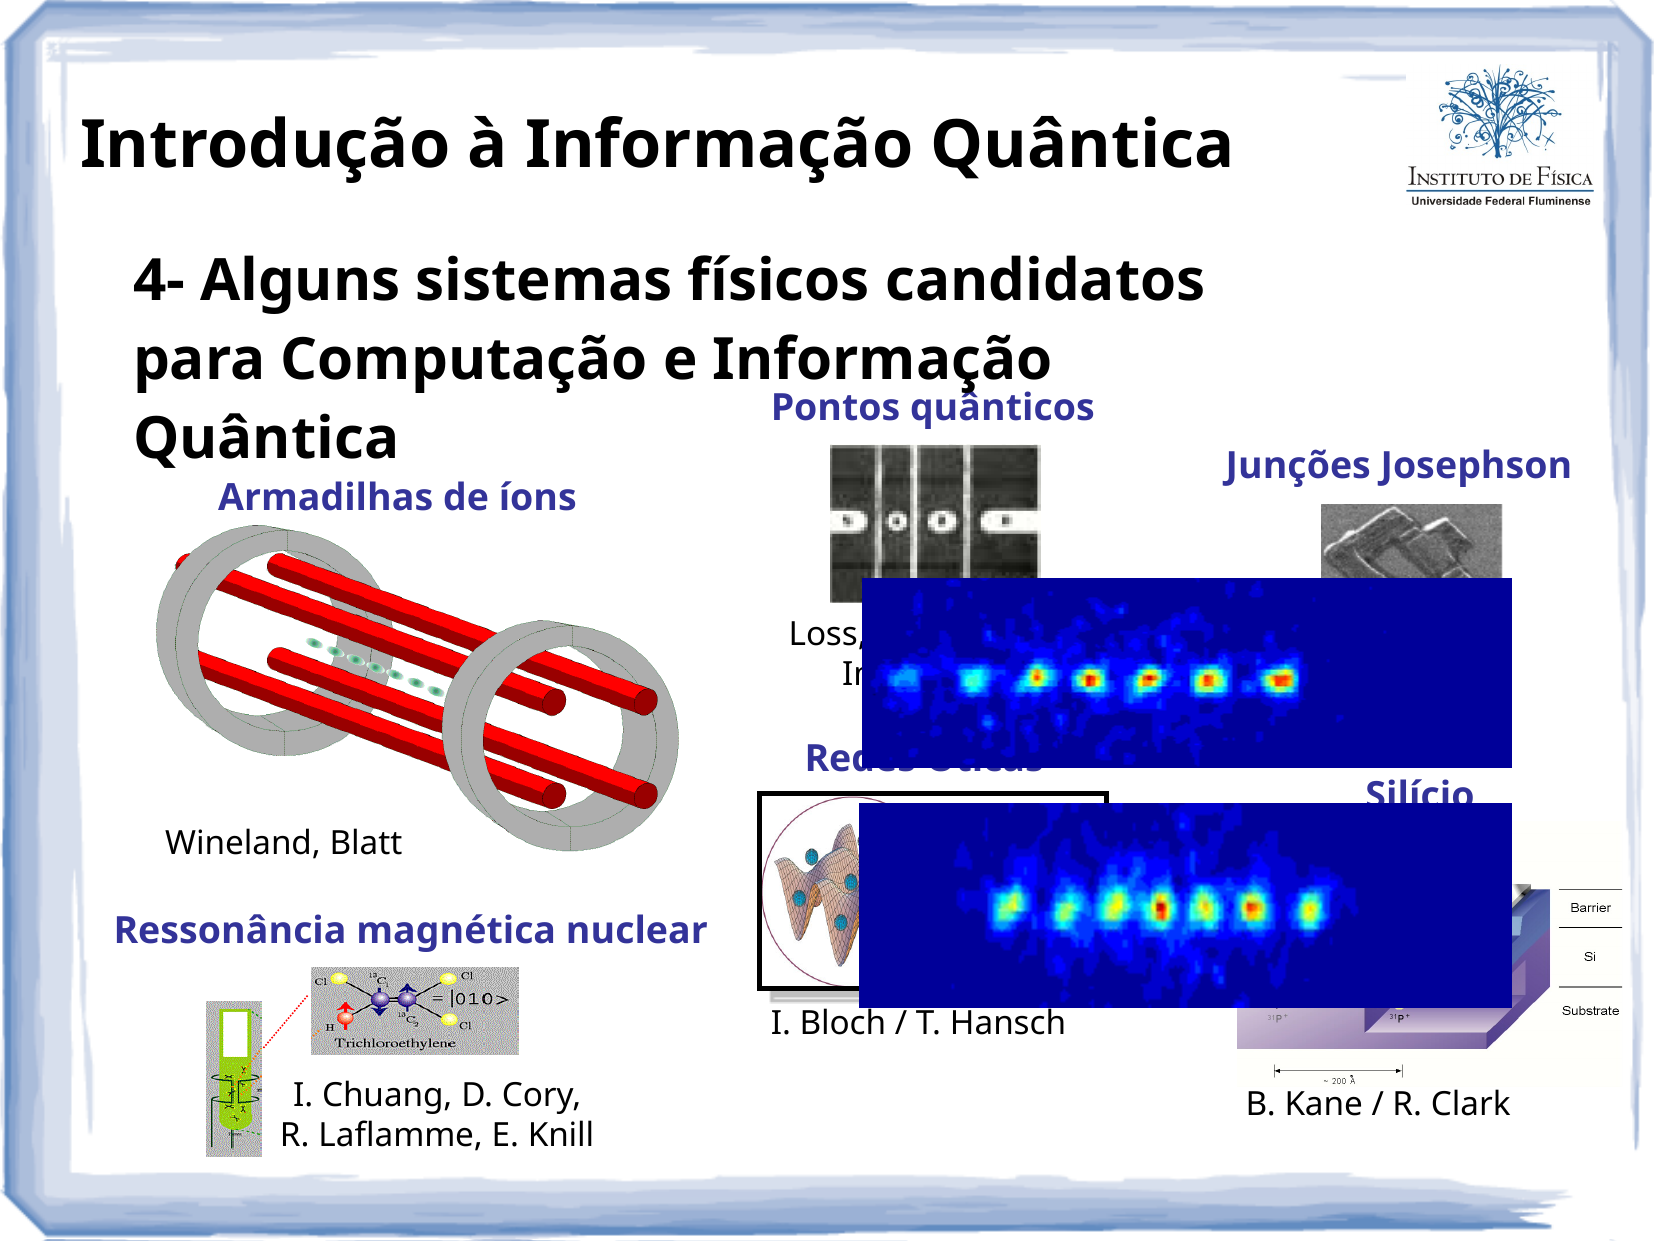

Introdução à Informação Quântica
4- Alguns sistemas físicos candidatos para Computação e Informação Quântica
Pontos quânticos
Junções Josephson
Armadilhas de íons
Loss, DiVincenzo,
Imamoglu, Awschalom
Van der Wal,
Nakamura
Redes Óticas
Silício
Wineland, Blatt
Ressonância magnética nuclear
I. Bloch / T. Hansch
I. Chuang, D. Cory,
R. Laflamme, E. Knill
B. Kane / R. Clark